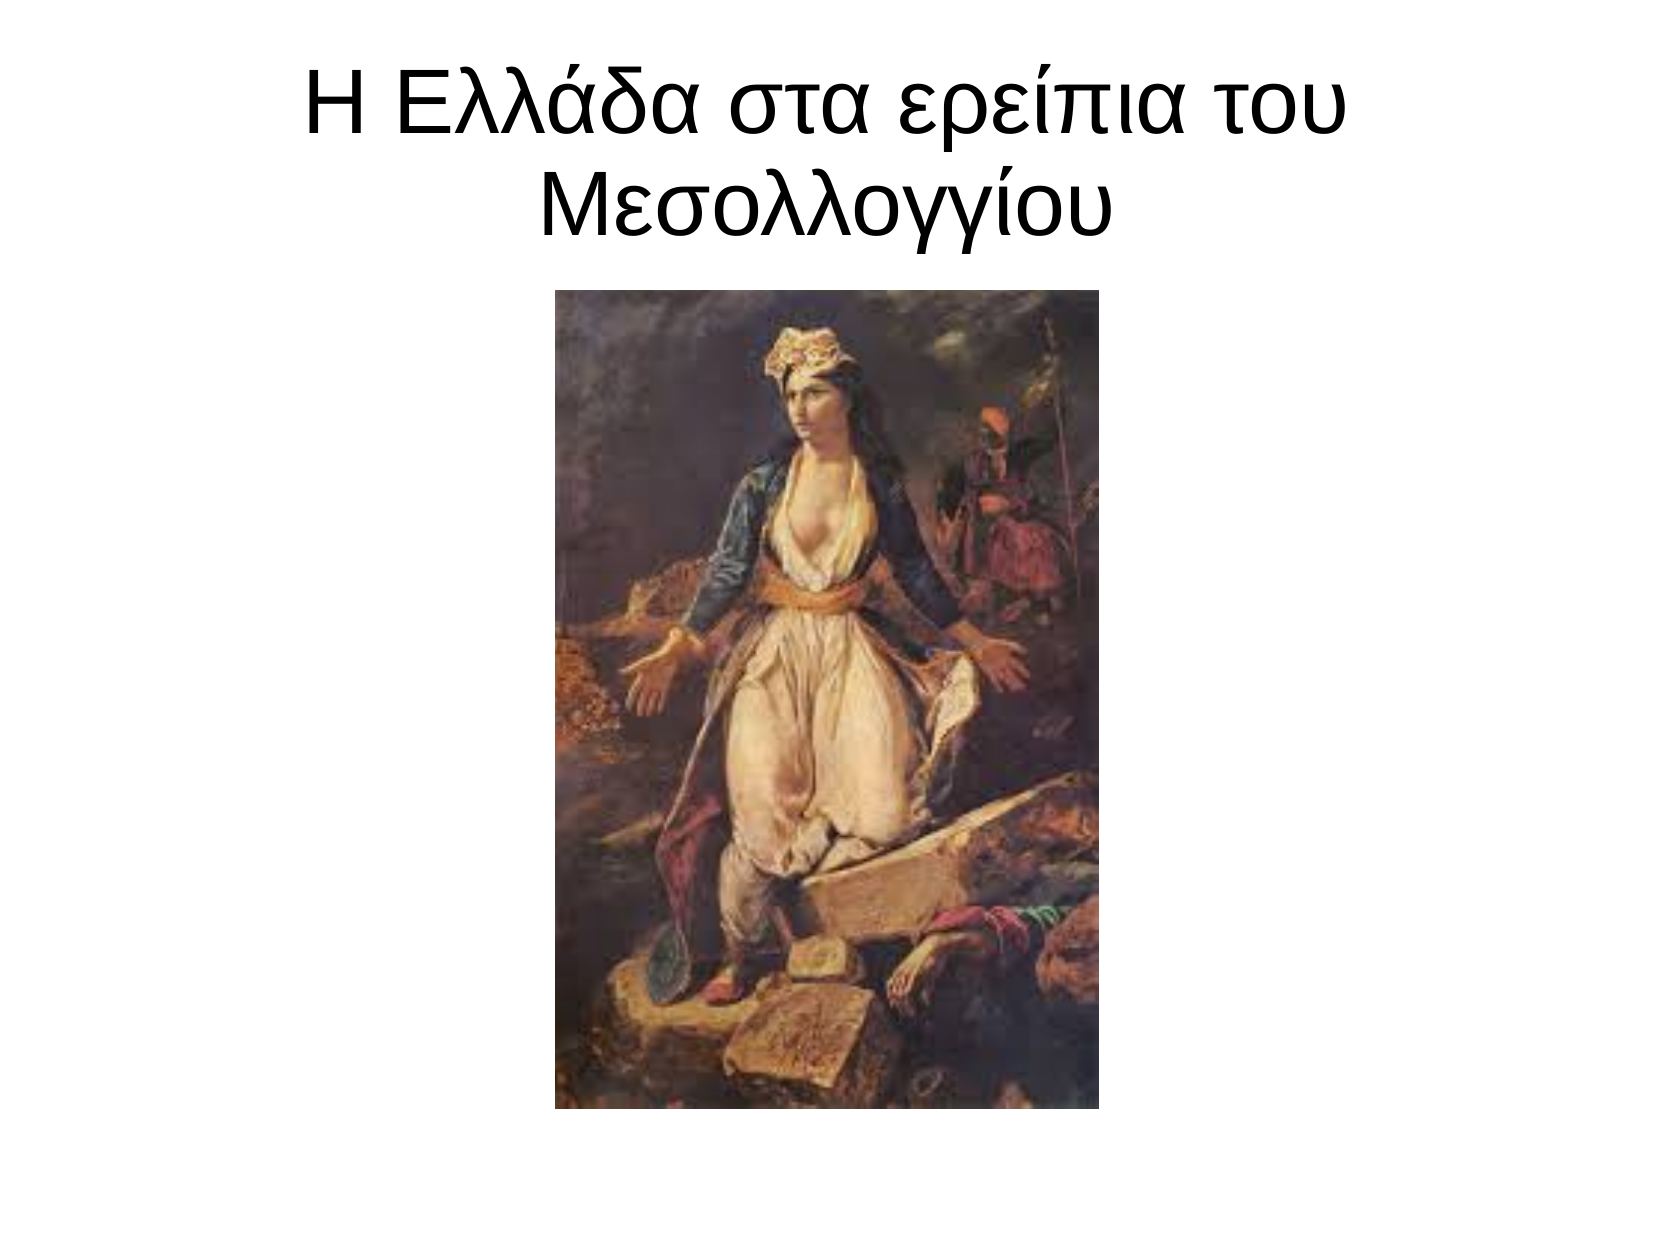

# Η Ελλάδα στα ερείπια του Μεσολλογγίου